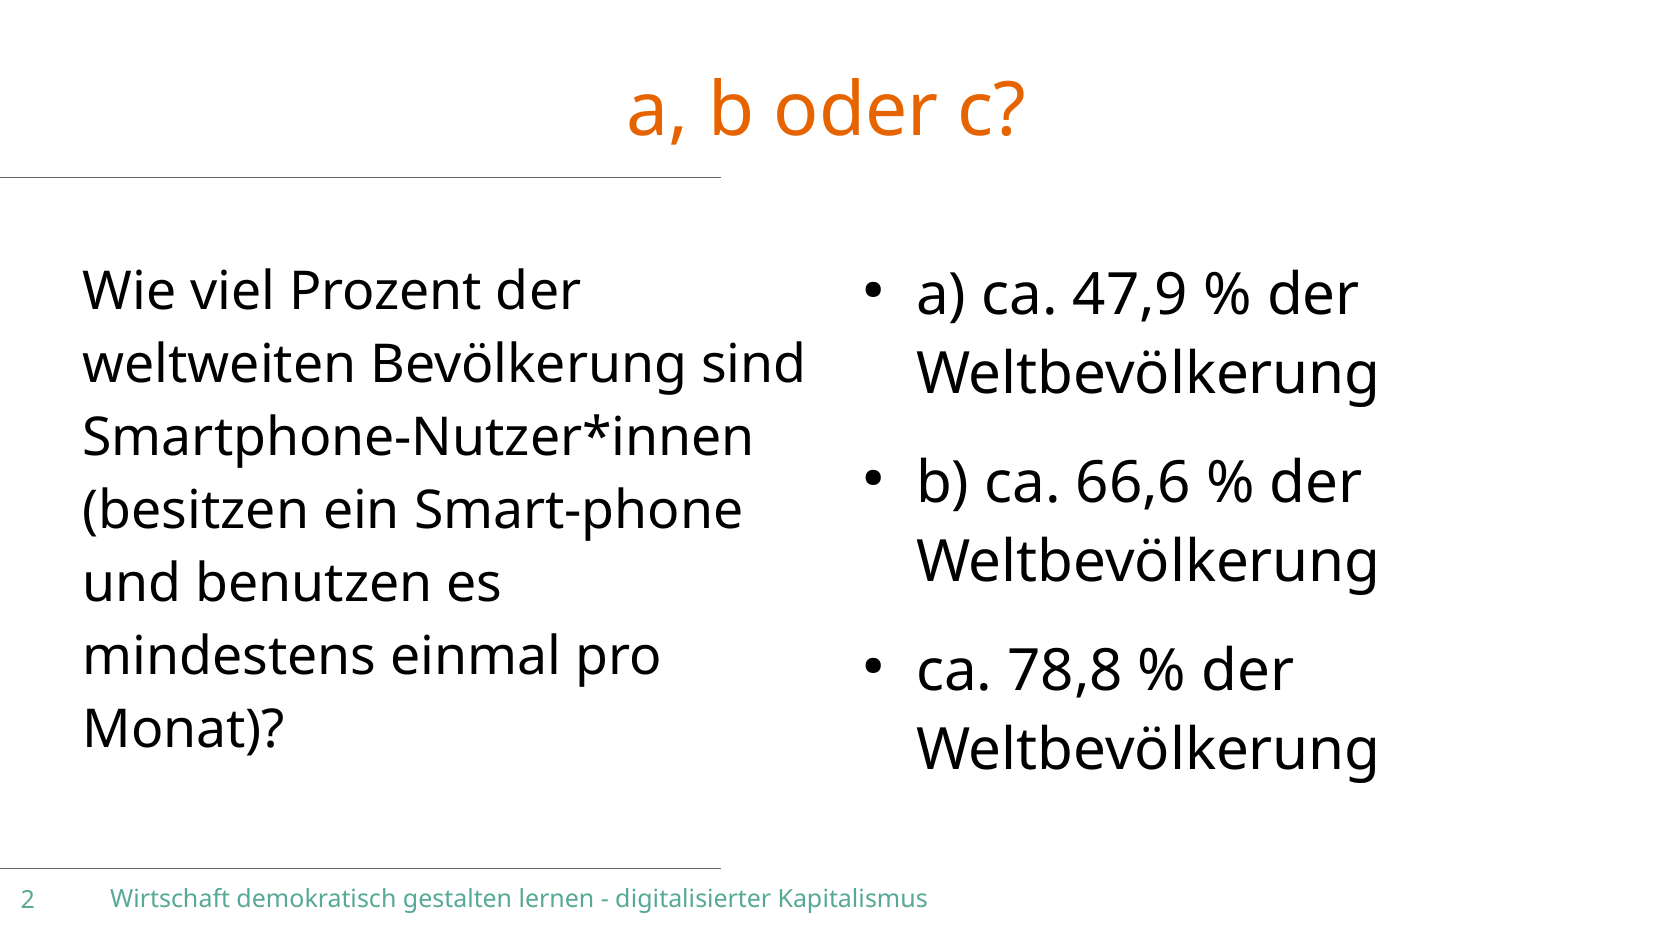

a, b oder c?
# Wie viel Prozent der weltweiten Bevölkerung sind Smartphone-Nutzer*innen (besitzen ein Smart-phone und benutzen es mindestens einmal pro Monat)?
a) ca. 47,9 % der Weltbevölkerung
b) ca. 66,6 % der Weltbevölkerung
ca. 78,8 % der Weltbevölkerung